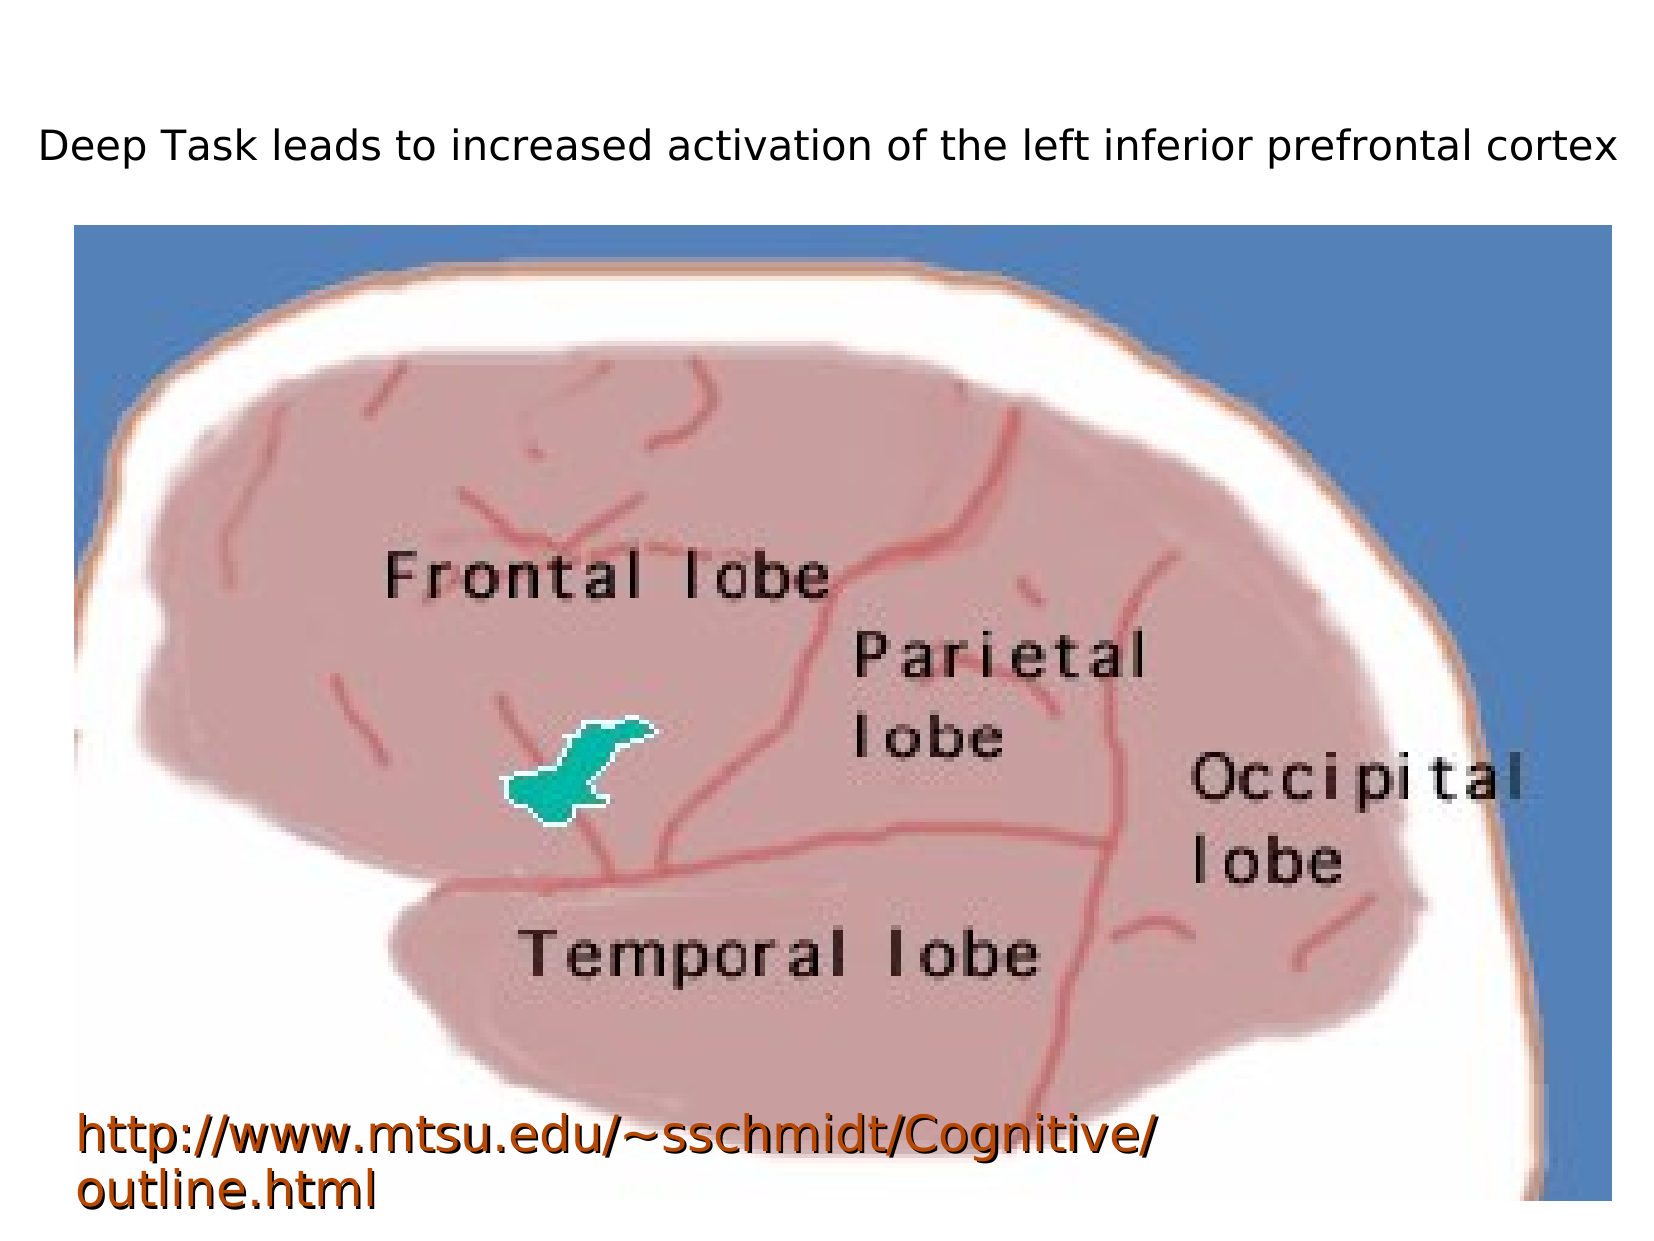

# Deep Task leads to increased activation of the left inferior prefrontal cortex
http://www.mtsu.edu/~sschmidt/Cognitive/outline.html